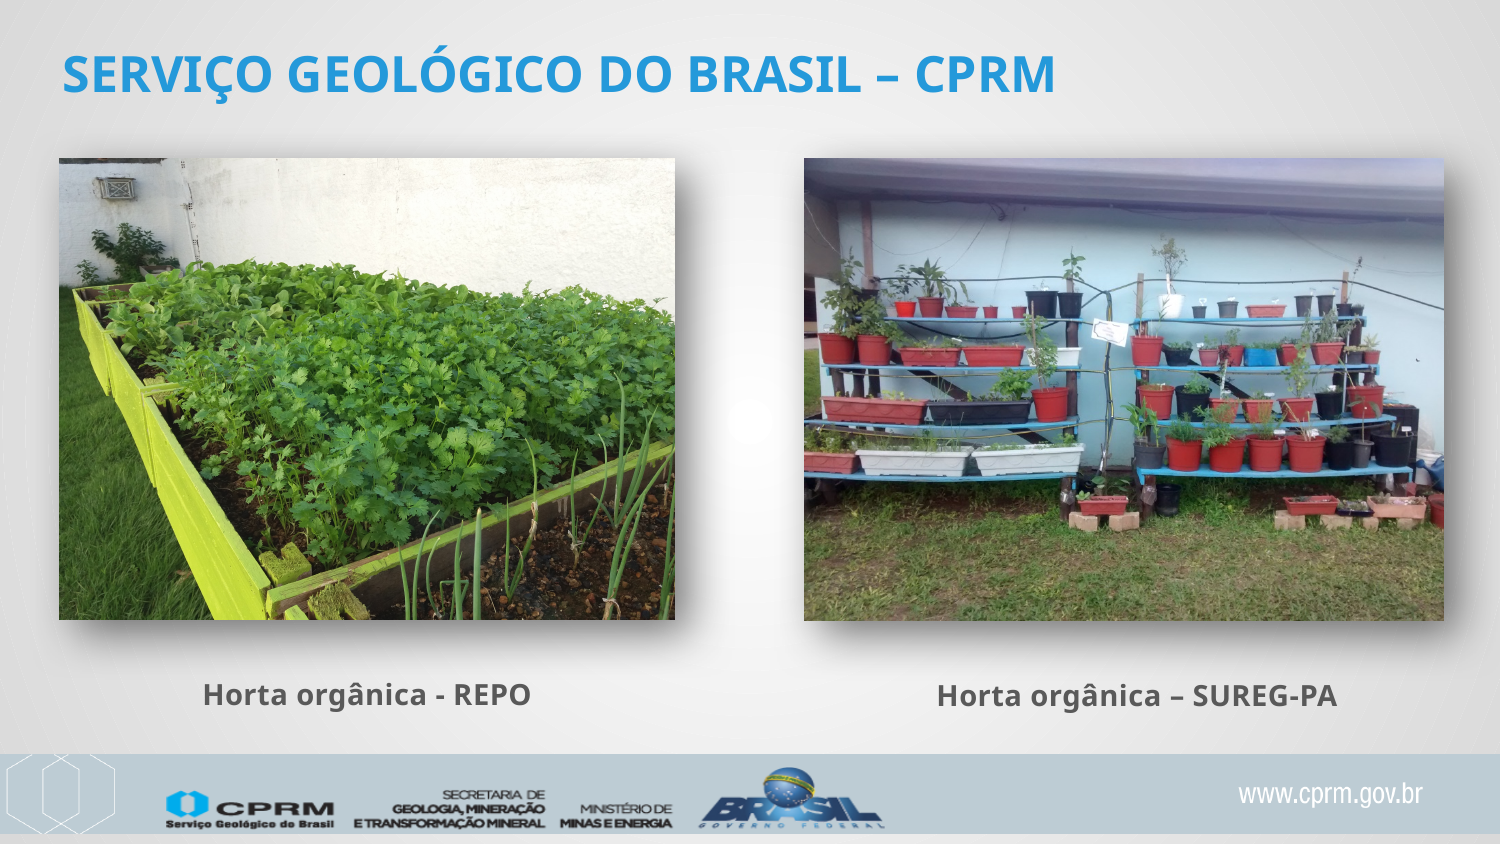

SERVIÇO GEOLÓGICO DO BRASIL – CPRM
Horta orgânica - REPO
Horta orgânica – SUREG-PA